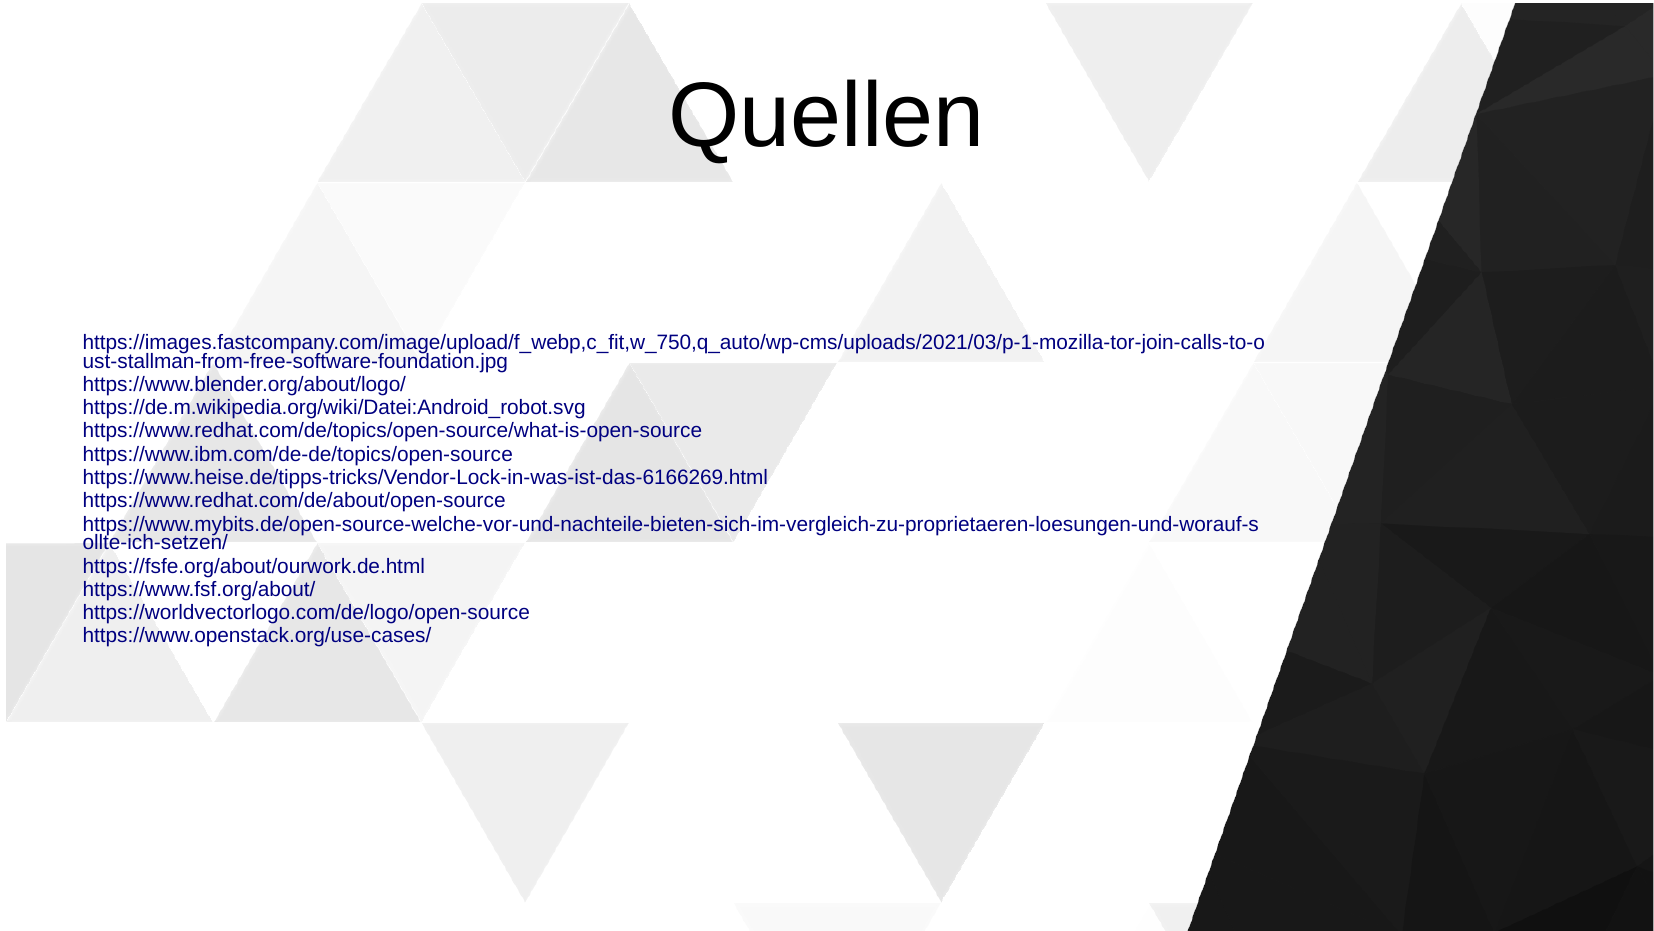

# Quellen
https://images.fastcompany.com/image/upload/f_webp,c_fit,w_750,q_auto/wp-cms/uploads/2021/03/p-1-mozilla-tor-join-calls-to-oust-stallman-from-free-software-foundation.jpg
https://www.blender.org/about/logo/
https://de.m.wikipedia.org/wiki/Datei:Android_robot.svg
https://www.redhat.com/de/topics/open-source/what-is-open-source
https://www.ibm.com/de-de/topics/open-source
https://www.heise.de/tipps-tricks/Vendor-Lock-in-was-ist-das-6166269.html
https://www.redhat.com/de/about/open-source
https://www.mybits.de/open-source-welche-vor-und-nachteile-bieten-sich-im-vergleich-zu-proprietaeren-loesungen-und-worauf-sollte-ich-setzen/
https://fsfe.org/about/ourwork.de.html
https://www.fsf.org/about/
https://worldvectorlogo.com/de/logo/open-source
https://www.openstack.org/use-cases/